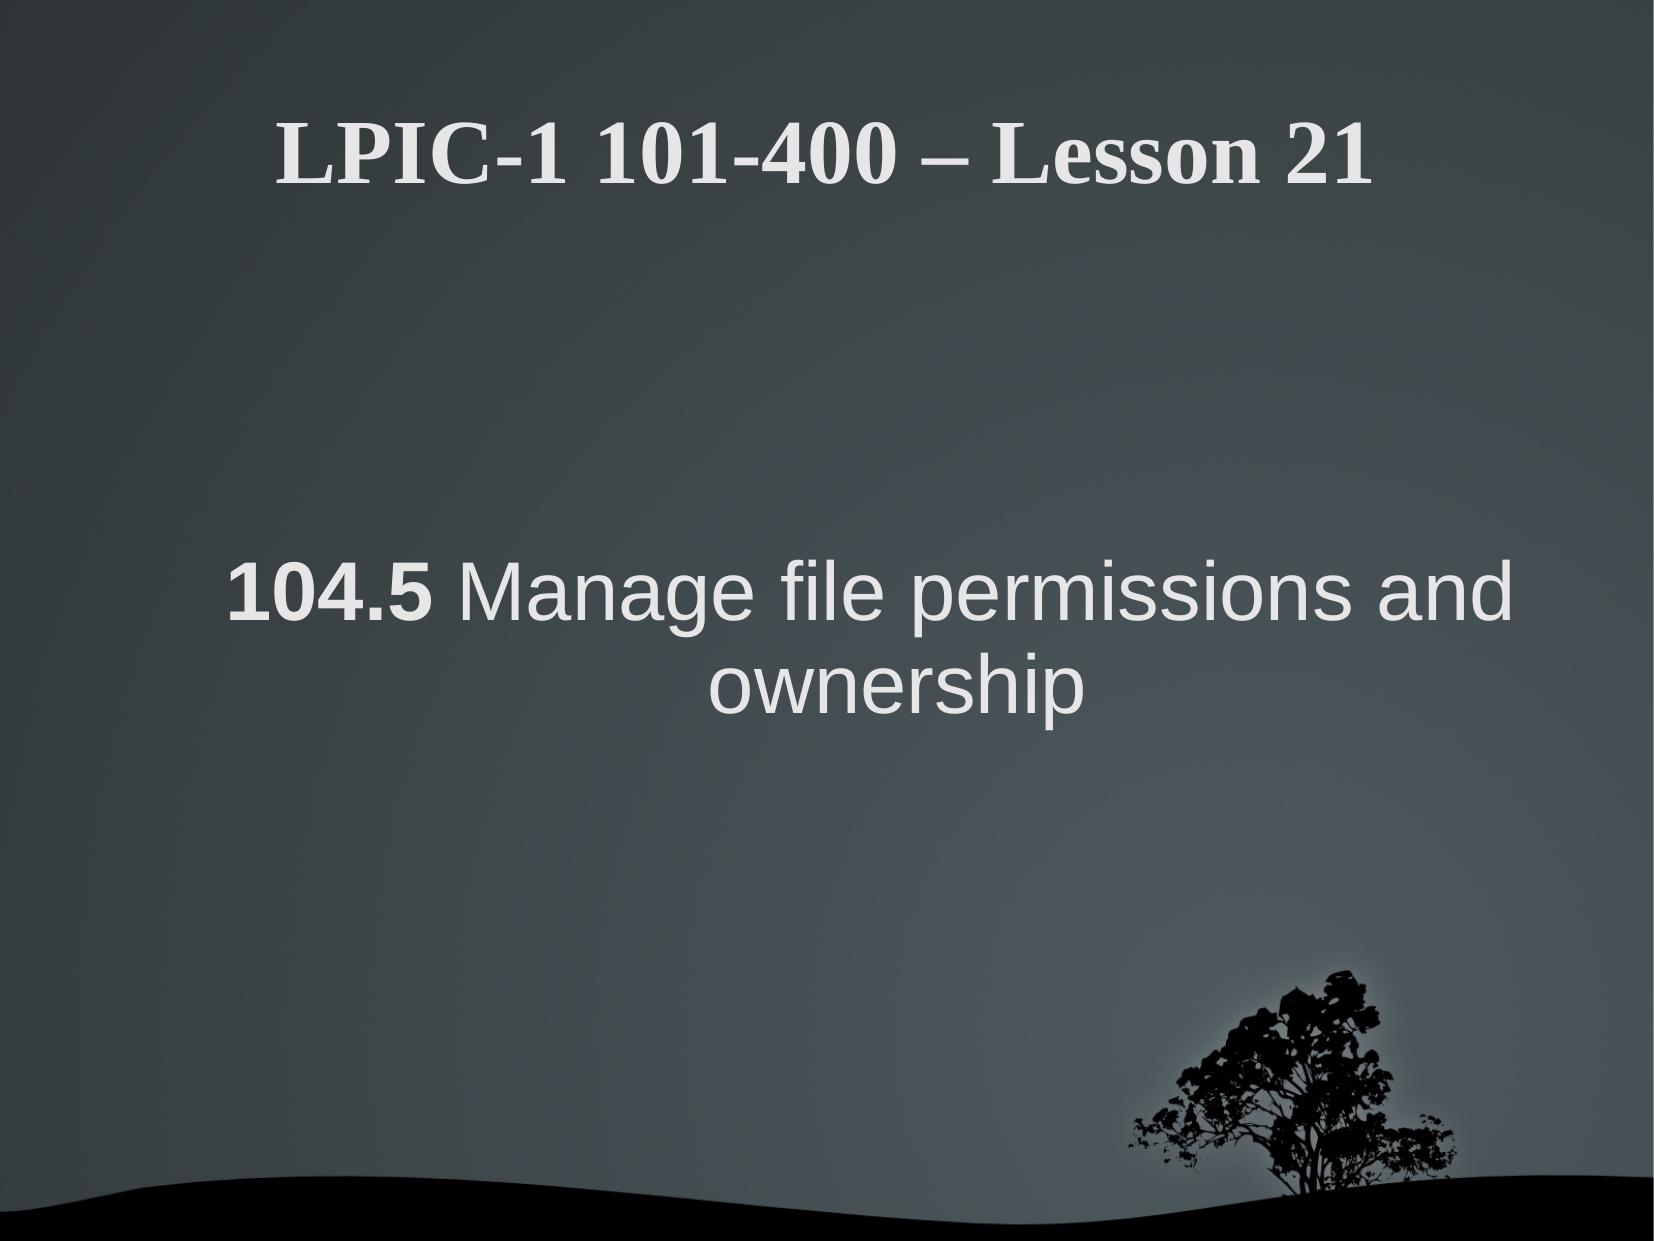

# LPIC-1 101-400 – Lesson 21
104.5 Manage file permissions and ownership